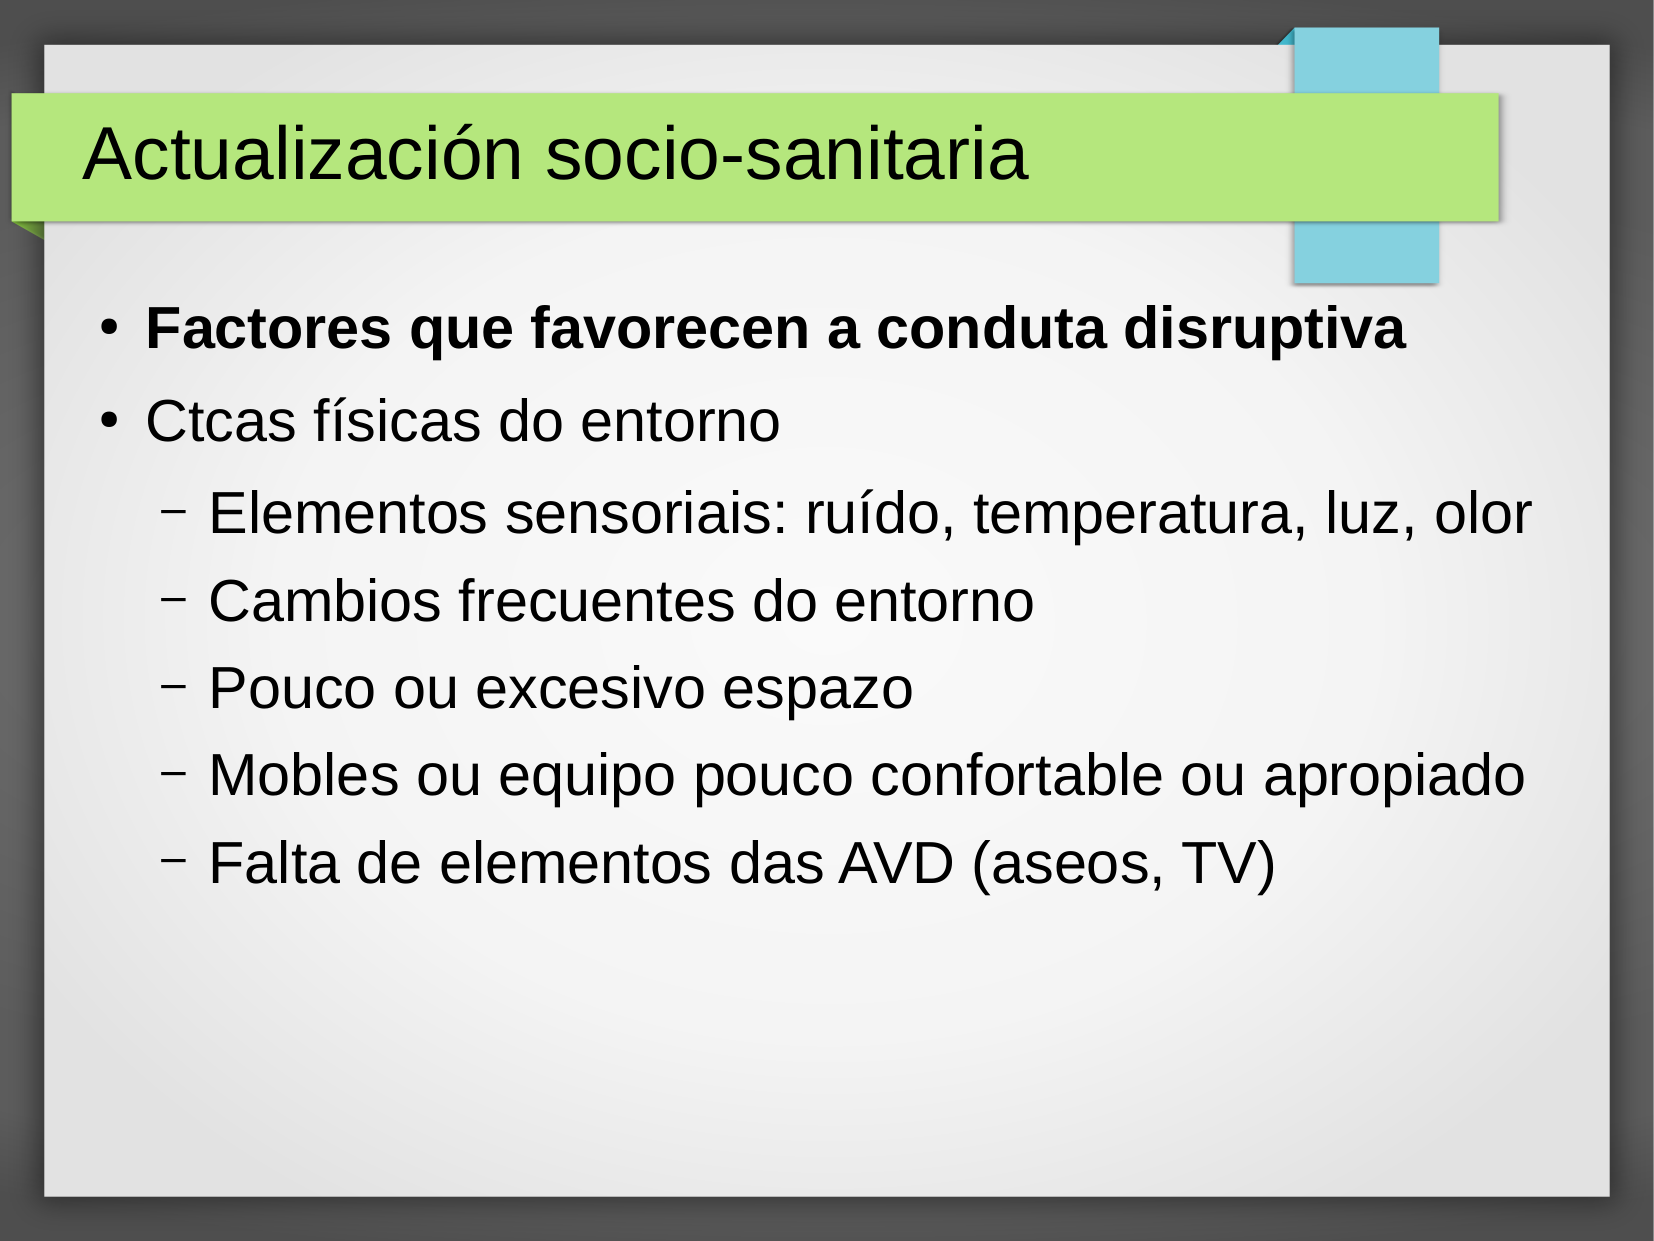

# Actualización socio-sanitaria
Factores que favorecen a conduta disruptiva
Ctcas físicas do entorno
Elementos sensoriais: ruído, temperatura, luz, olor
Cambios frecuentes do entorno
Pouco ou excesivo espazo
Mobles ou equipo pouco confortable ou apropiado
Falta de elementos das AVD (aseos, TV)